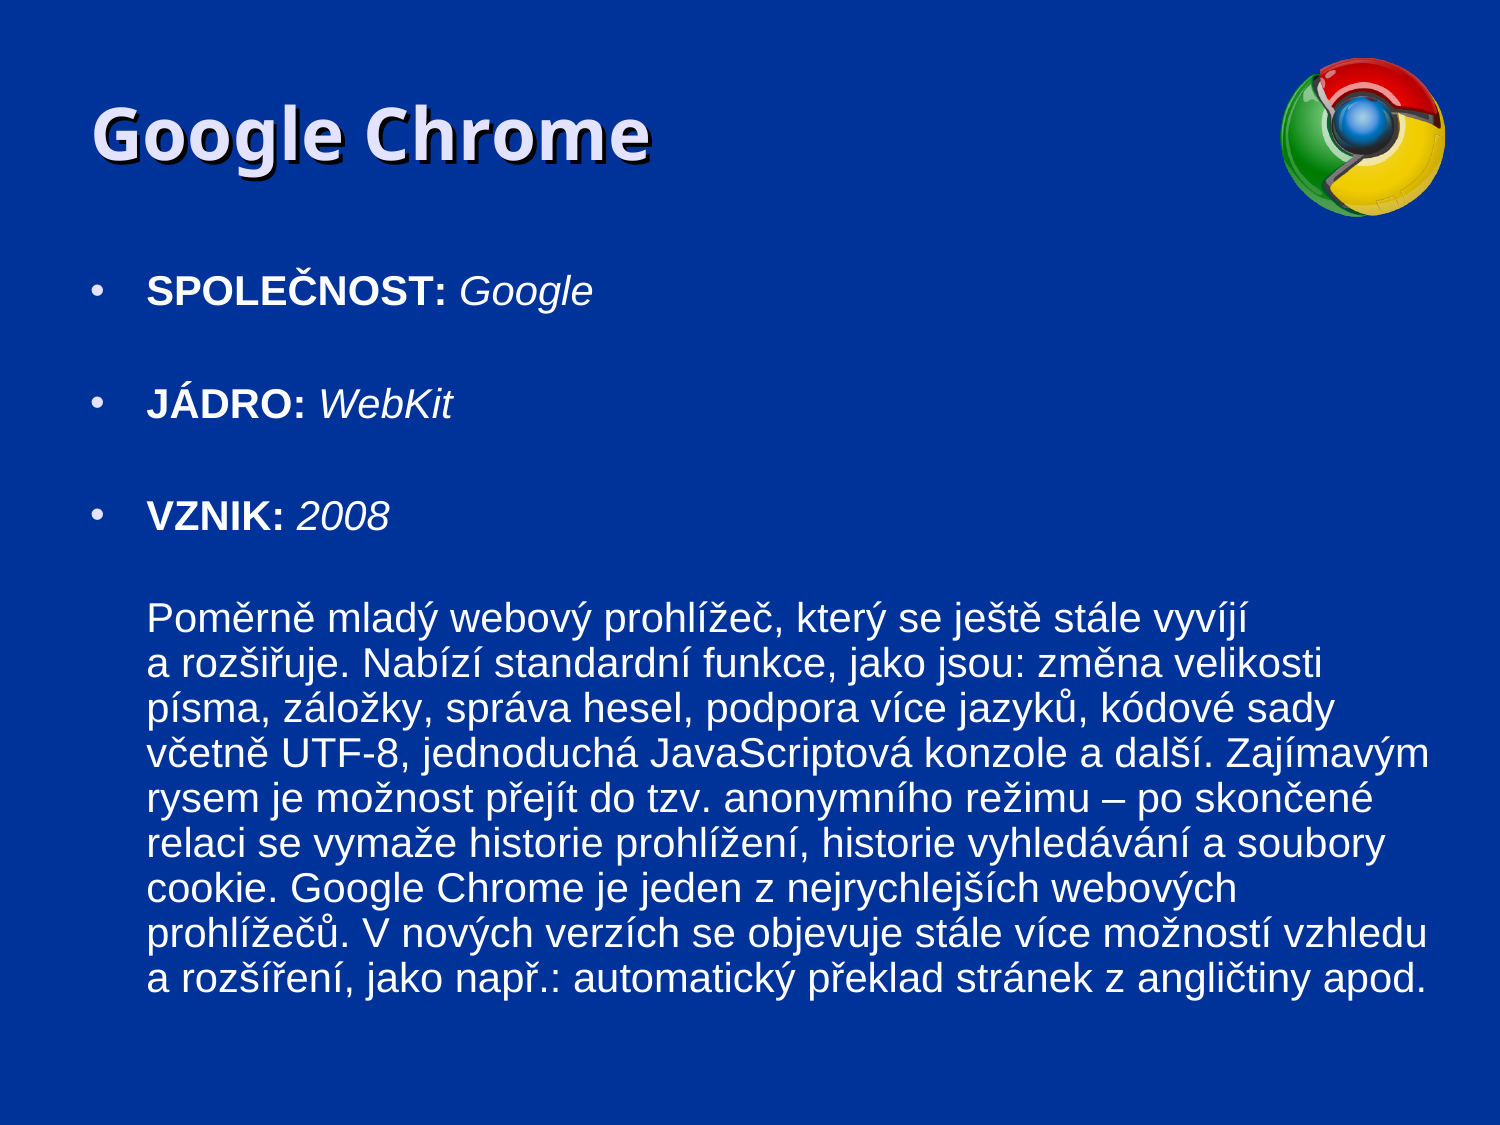

# Google Chrome
SPOLEČNOST: Google
JÁDRO: WebKit
VZNIK: 2008
	Poměrně mladý webový prohlížeč, který se ještě stále vyvíjí
	a rozšiřuje. Nabízí standardní funkce, jako jsou: změna velikosti písma, záložky, správa hesel, podpora více jazyků, kódové sady včetně UTF-8, jednoduchá JavaScriptová konzole a další. Zajímavým rysem je možnost přejít do tzv. anonymního režimu – po skončené relaci se vymaže historie prohlížení, historie vyhledávání a soubory cookie. Google Chrome je jeden z nejrychlejších webových prohlížečů. V nových verzích se objevuje stále více možností vzhledu a rozšíření, jako např.: automatický překlad stránek z angličtiny apod.